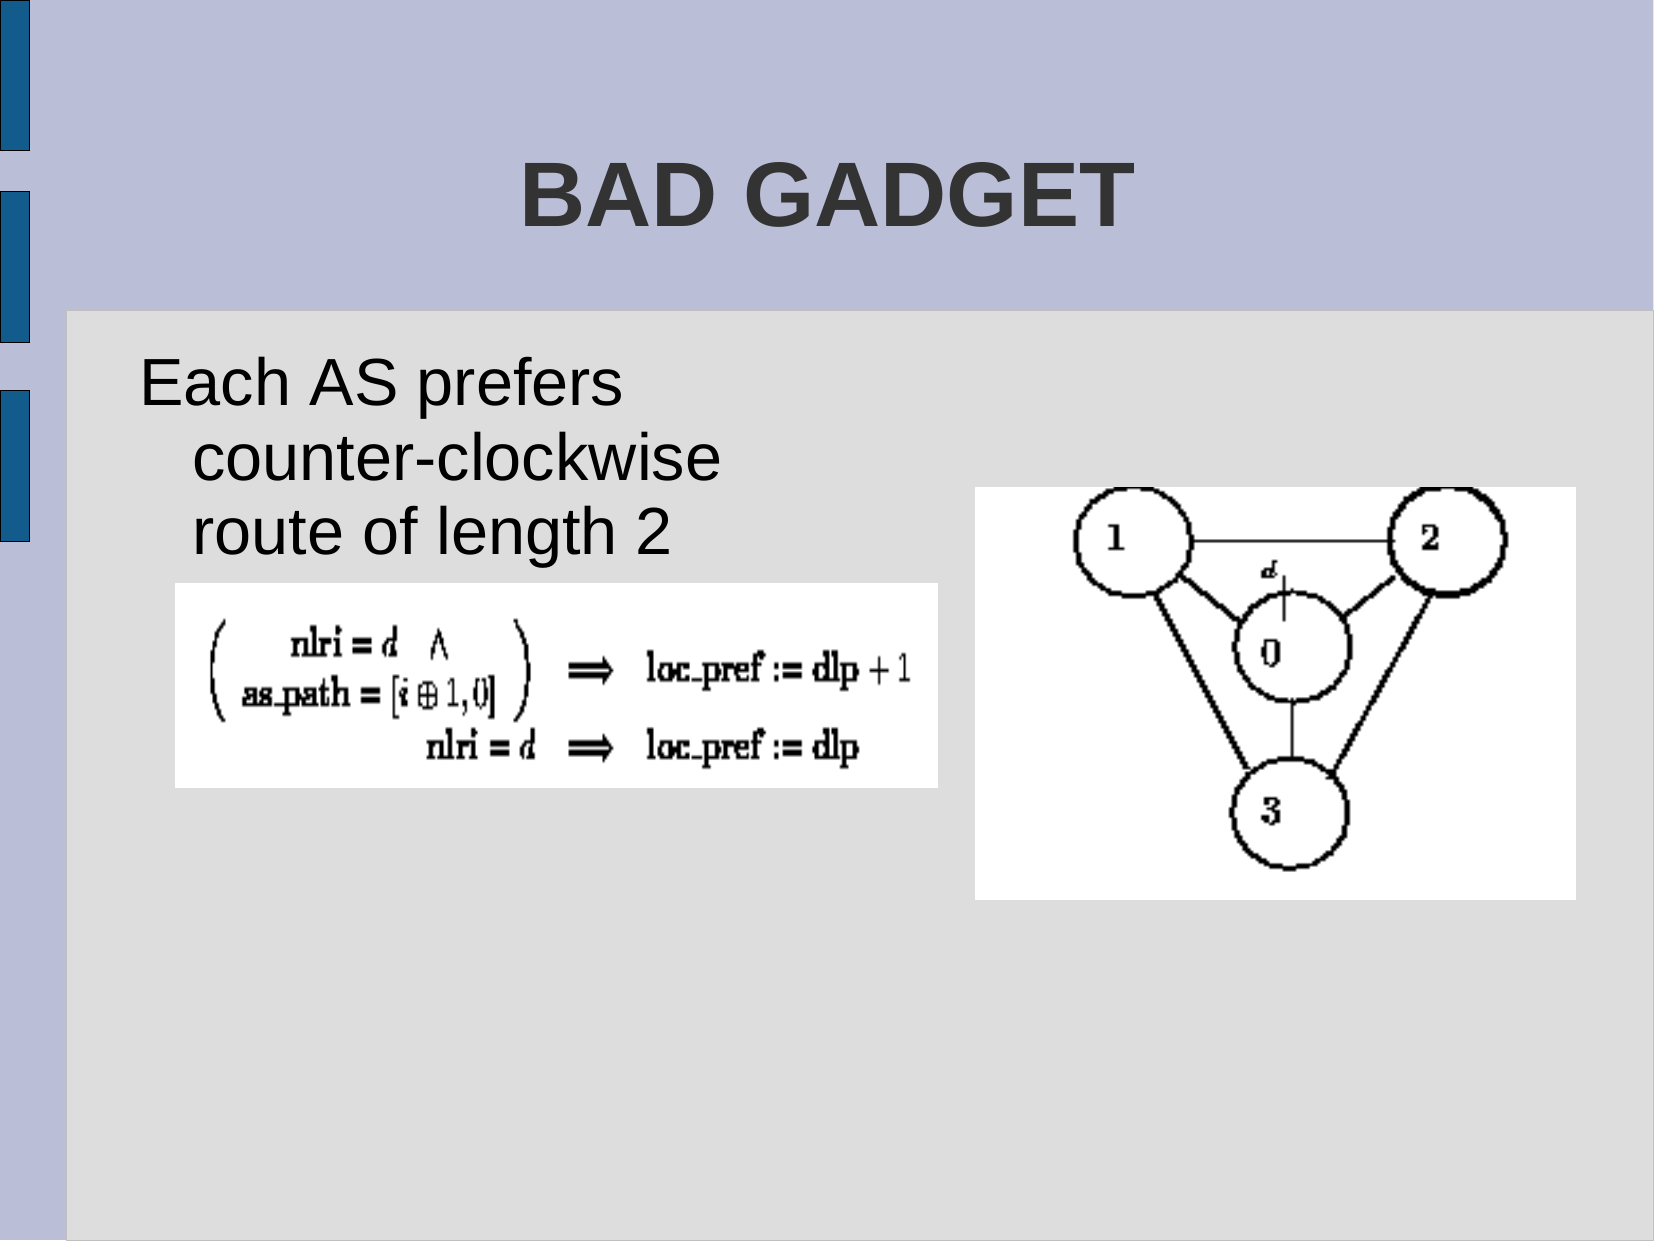

# BAD GADGET
Each AS prefers counter-clockwise route of length 2